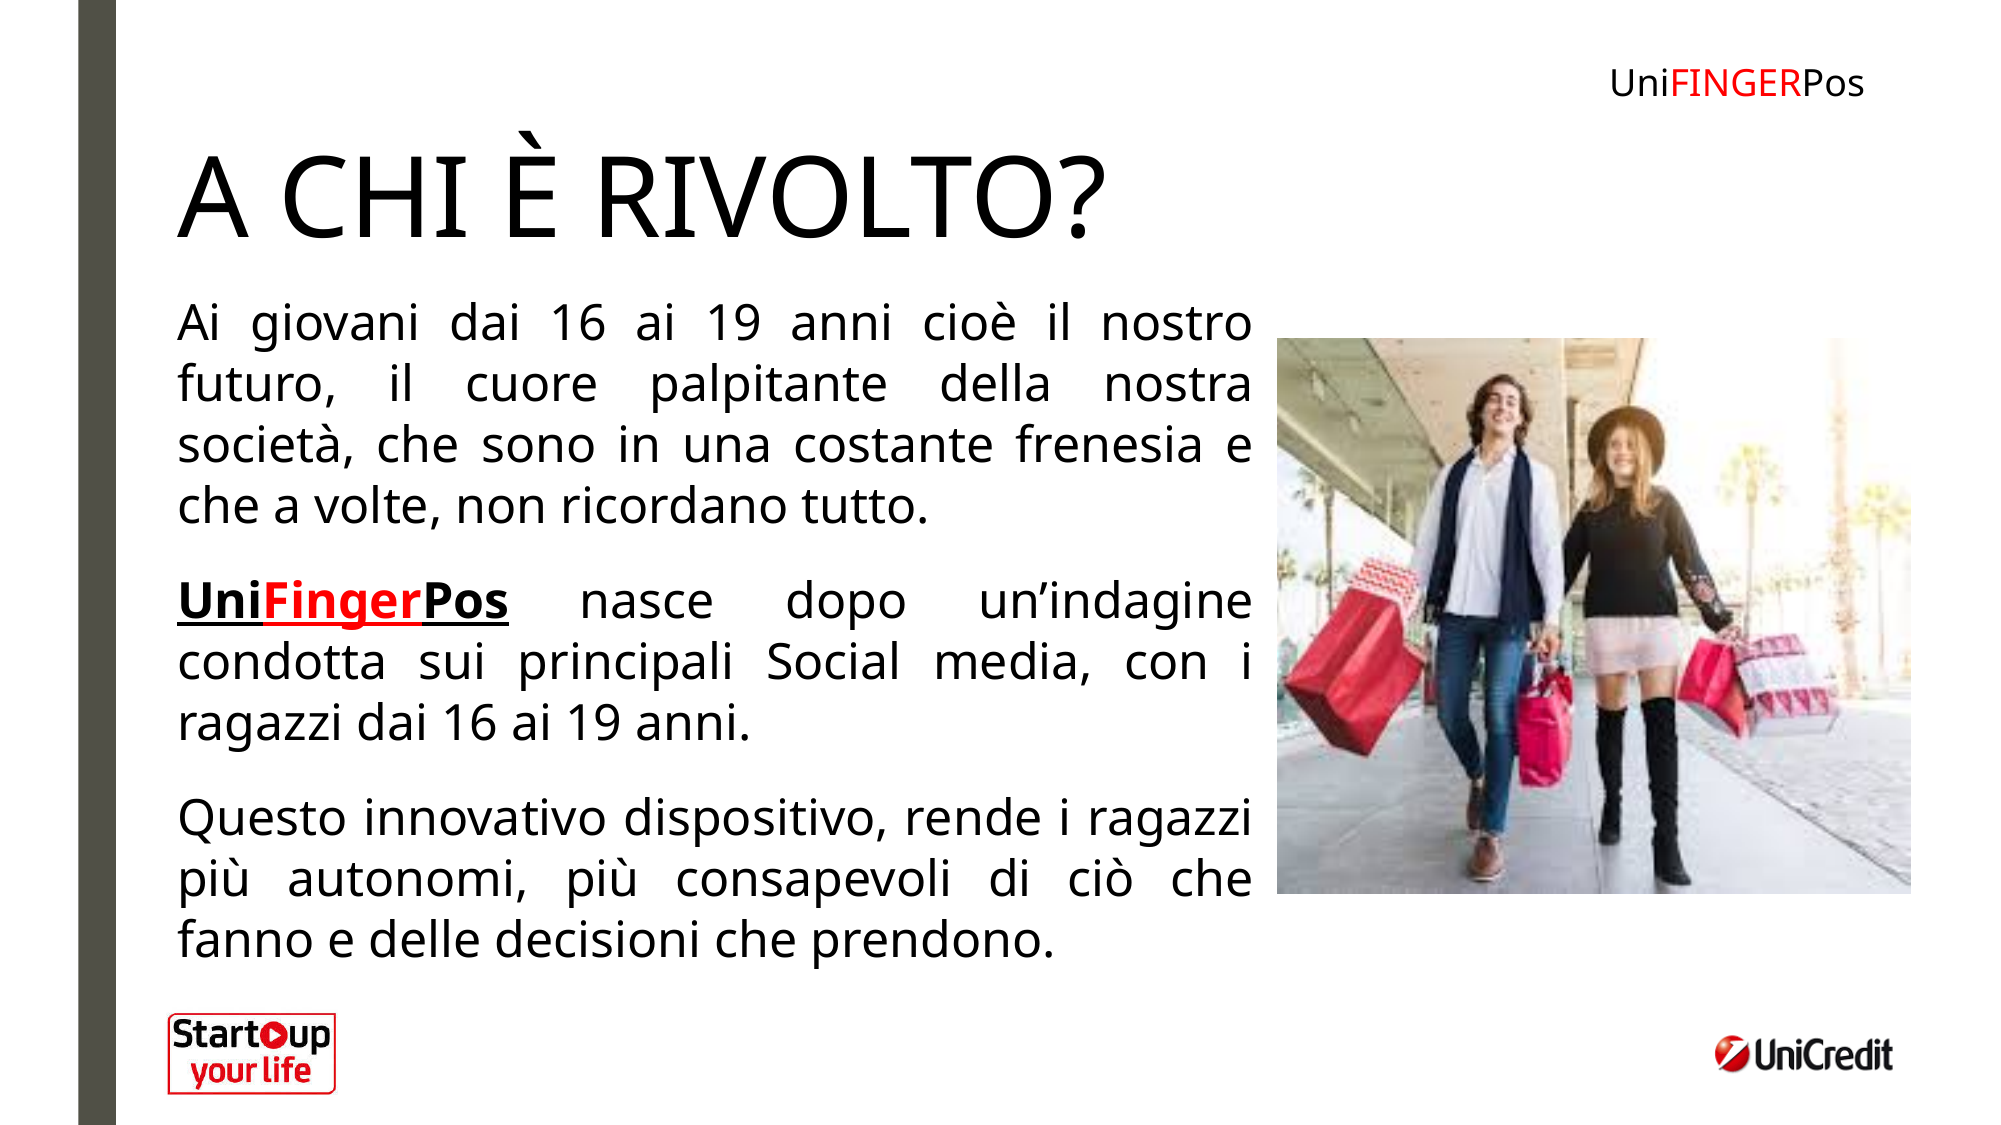

UniFINGERPos
# A CHI È RIVOLTO?
Ai giovani dai 16 ai 19 anni cioè il nostro futuro, il cuore palpitante della nostra società, che sono in una costante frenesia e che a volte, non ricordano tutto.
UniFingerPos nasce dopo un’indagine condotta sui principali Social media, con i ragazzi dai 16 ai 19 anni.
Questo innovativo dispositivo, rende i ragazzi più autonomi, più consapevoli di ciò che fanno e delle decisioni che prendono.